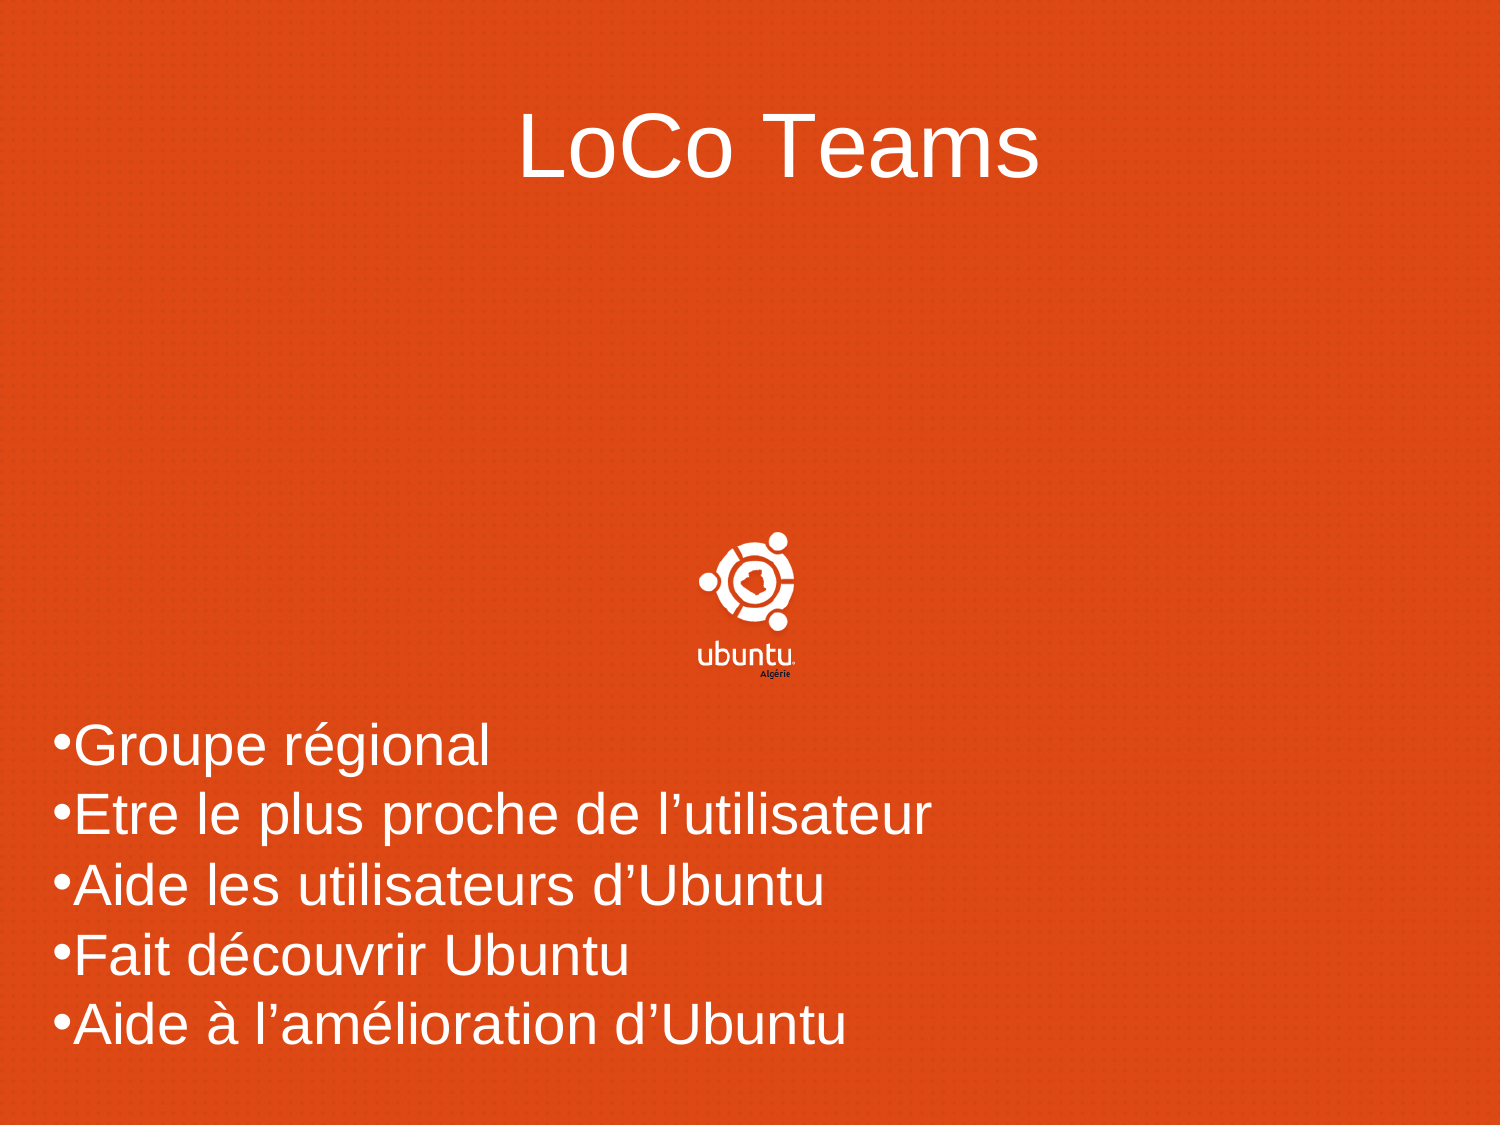

LoCo Teams
Groupe régional
Etre le plus proche de l’utilisateur
Aide les utilisateurs d’Ubuntu
Fait découvrir Ubuntu
Aide à l’amélioration d’Ubuntu